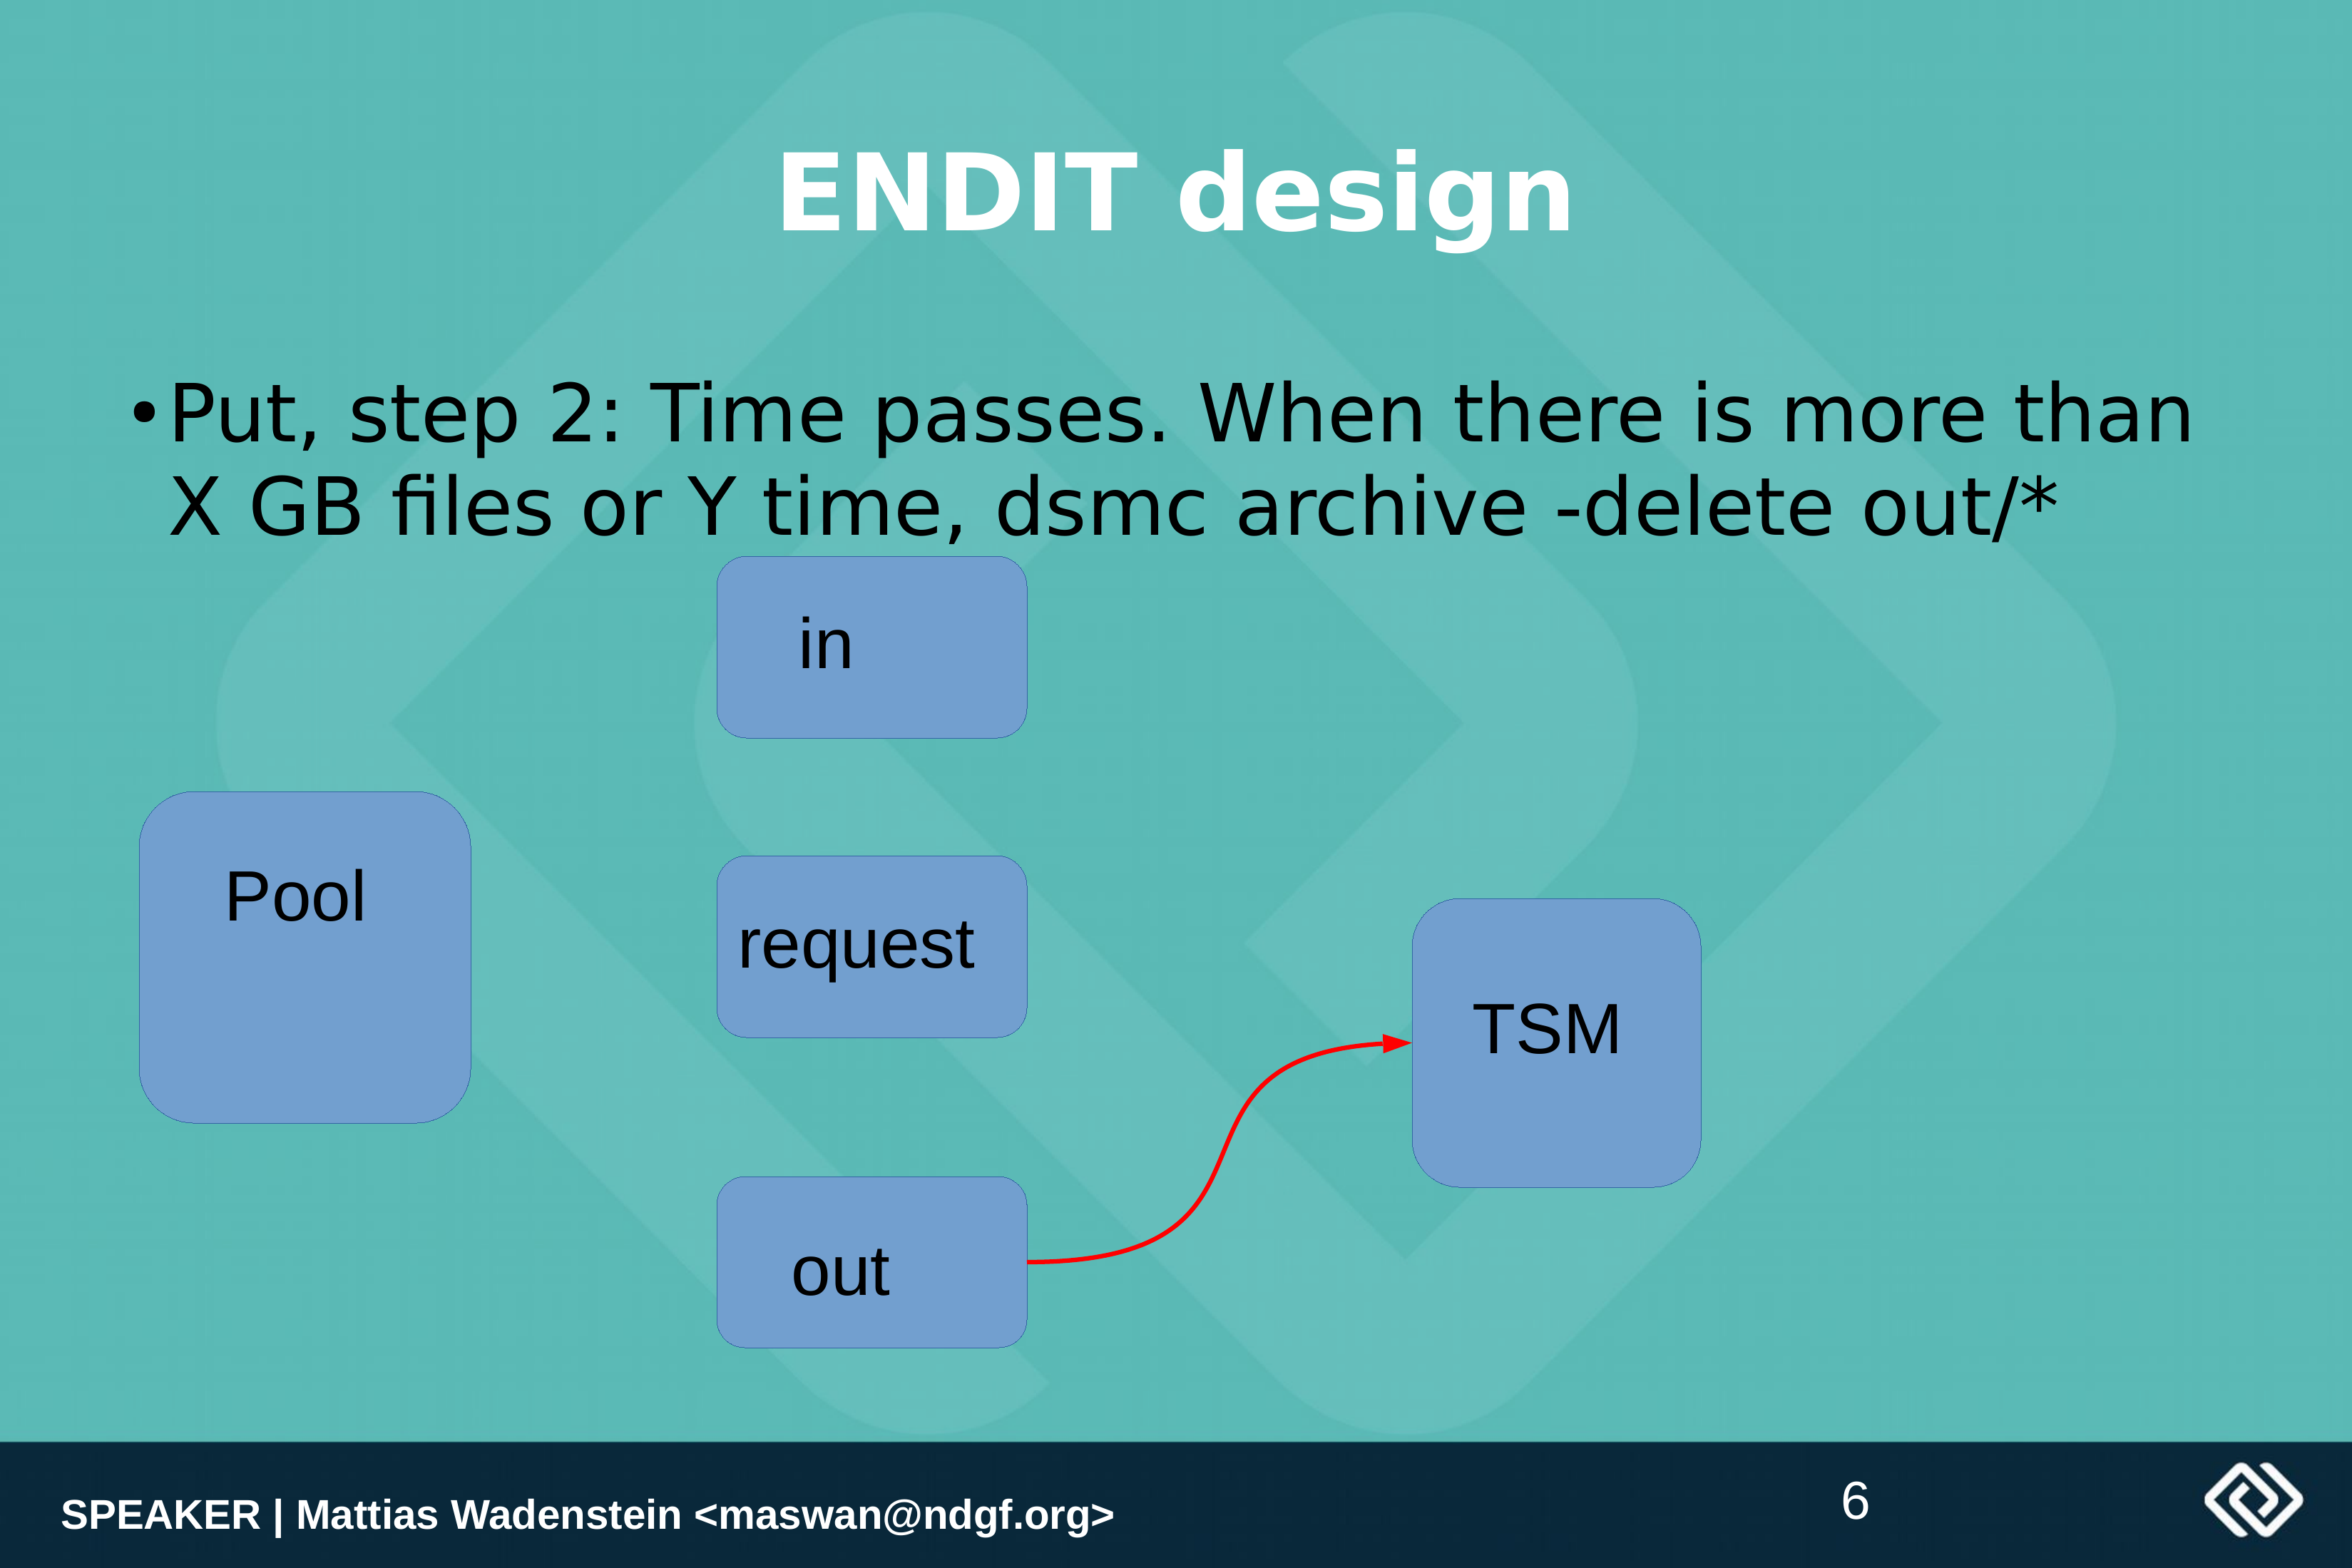

# ENDIT design
Put, step 2: Time passes. When there is more than X GB files or Y time, dsmc archive -delete out/*
in
Pool
request
TSM
out